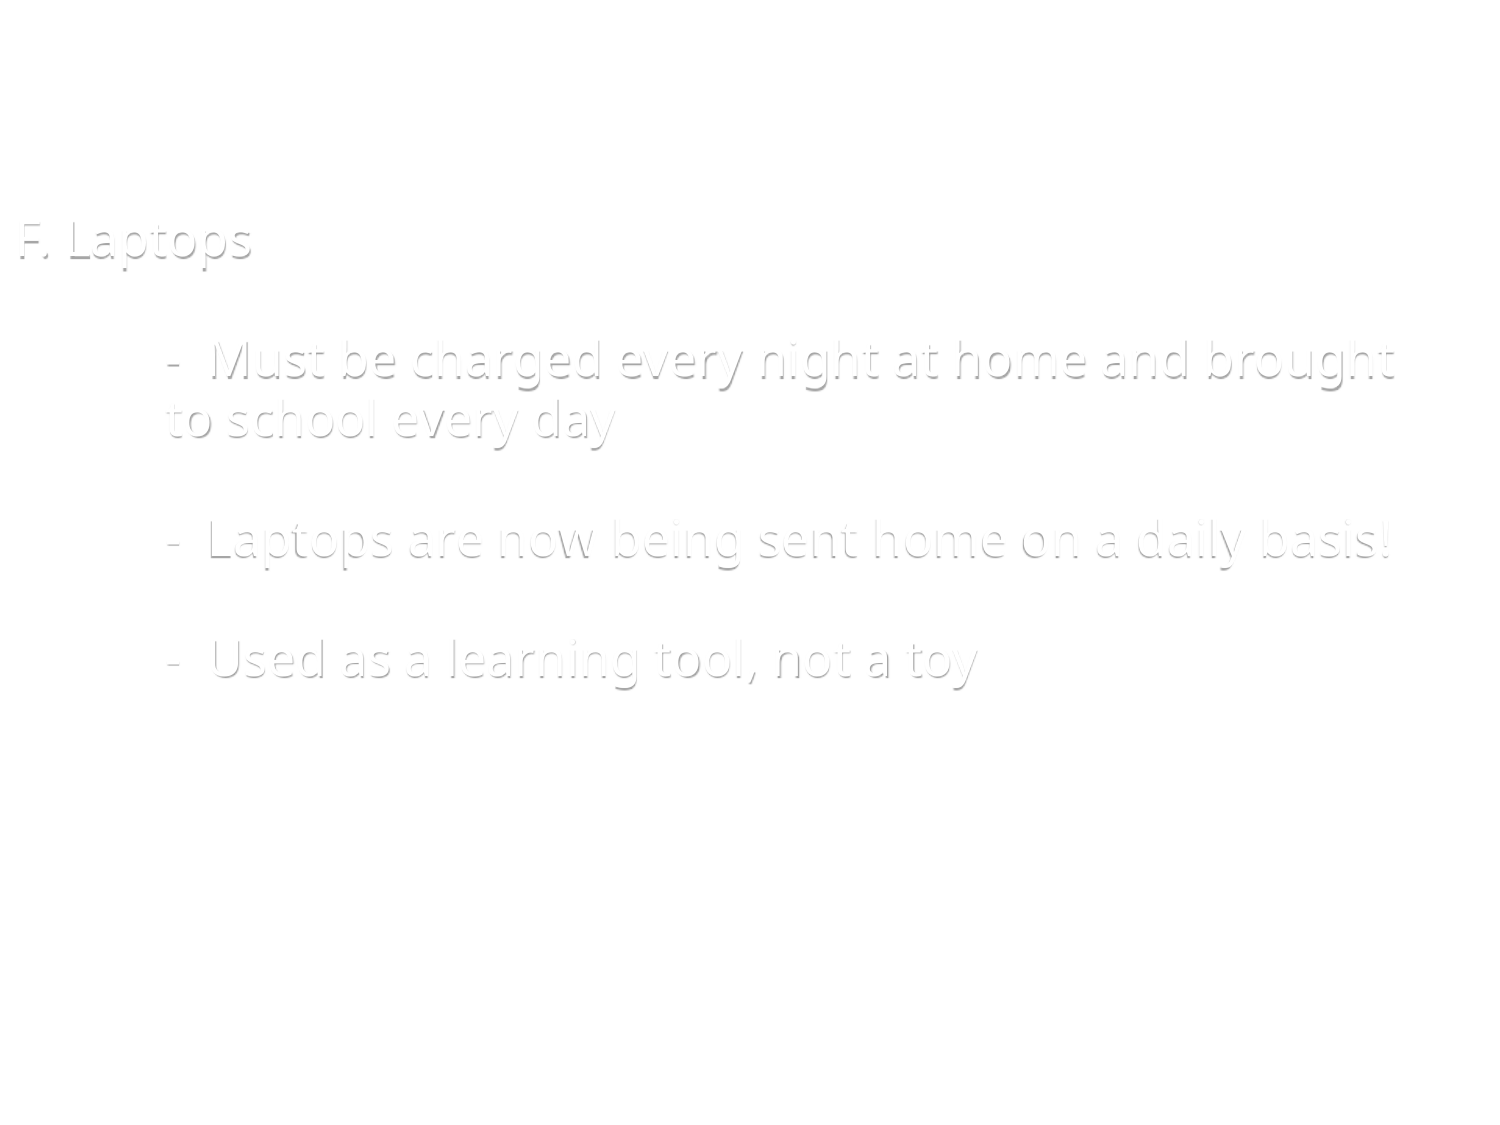

F. Laptops
		- Must be charged every night at home and brought 			to school every day
		- Laptops are now being sent home on a daily basis!
		- Used as a learning tool, not a toy